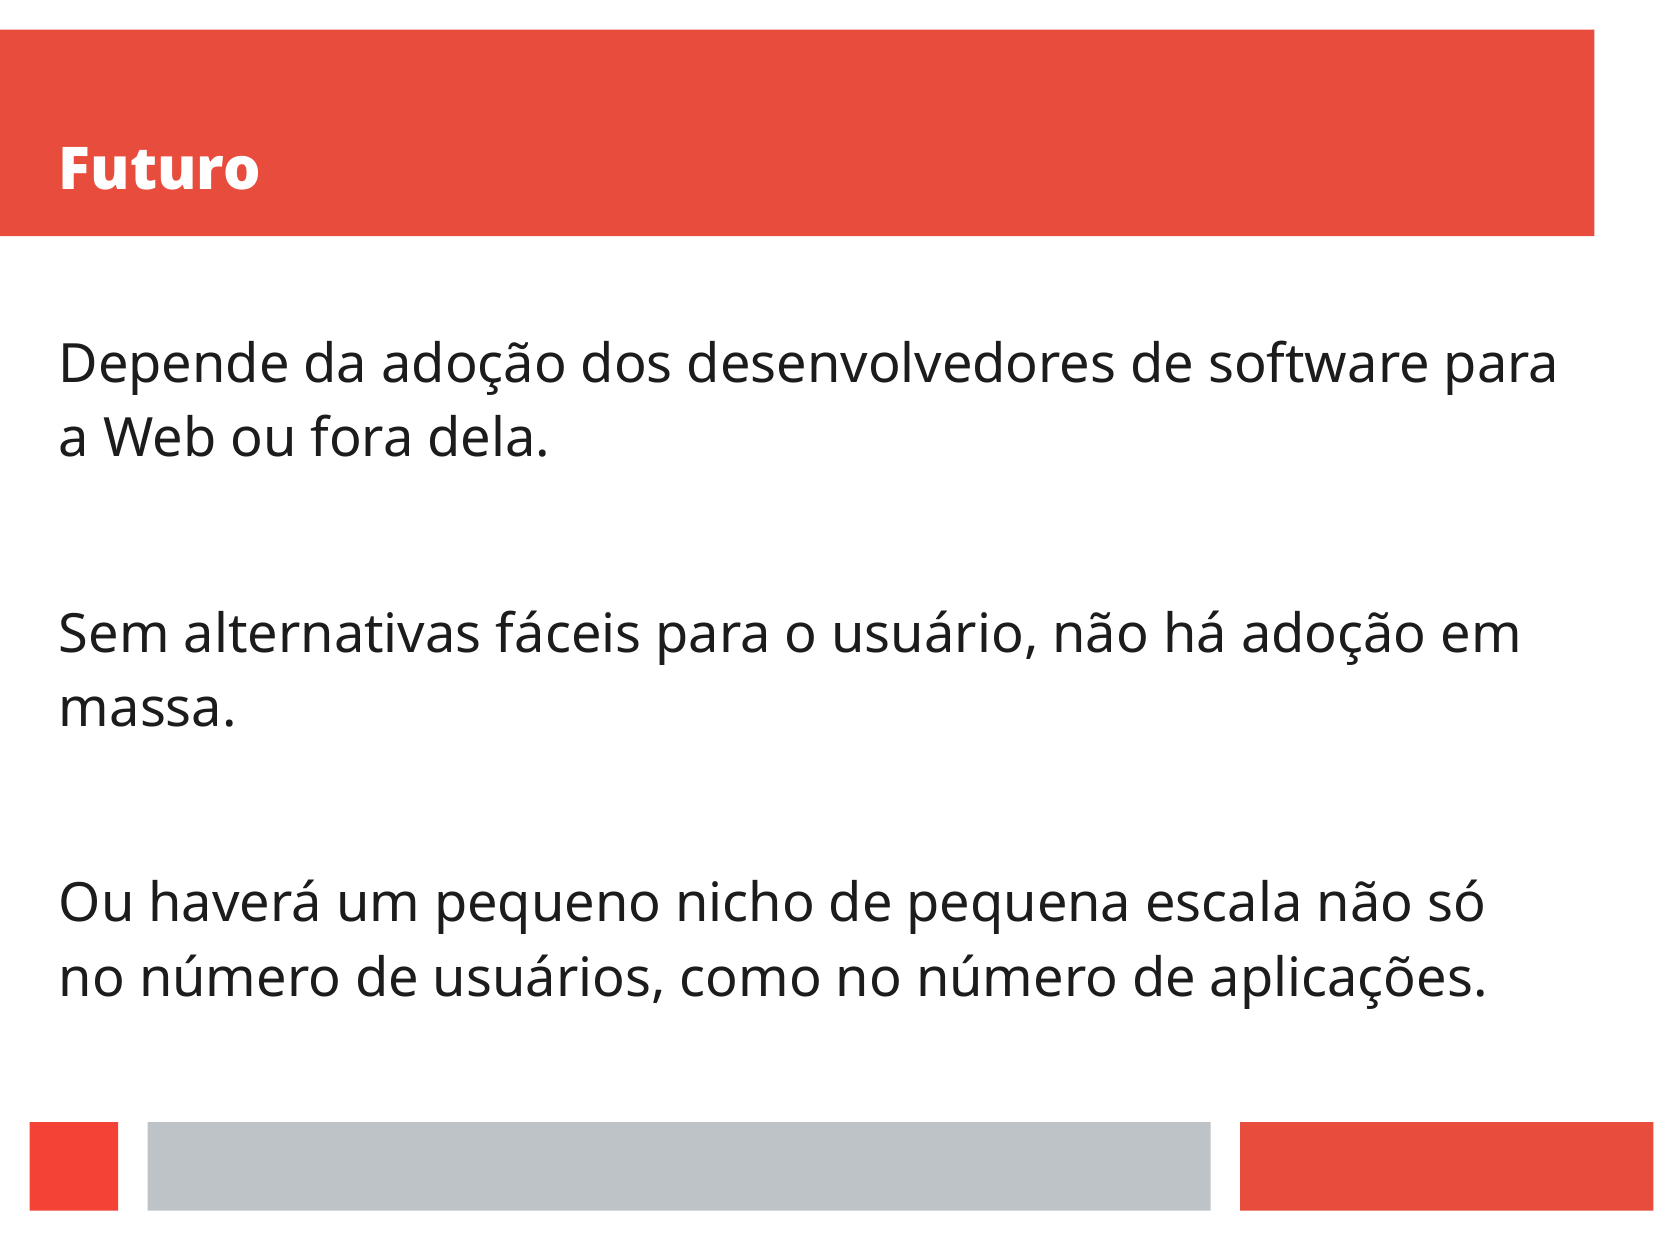

# Futuro
Depende da adoção dos desenvolvedores de software para a Web ou fora dela.
Sem alternativas fáceis para o usuário, não há adoção em massa.
Ou haverá um pequeno nicho de pequena escala não só no número de usuários, como no número de aplicações.